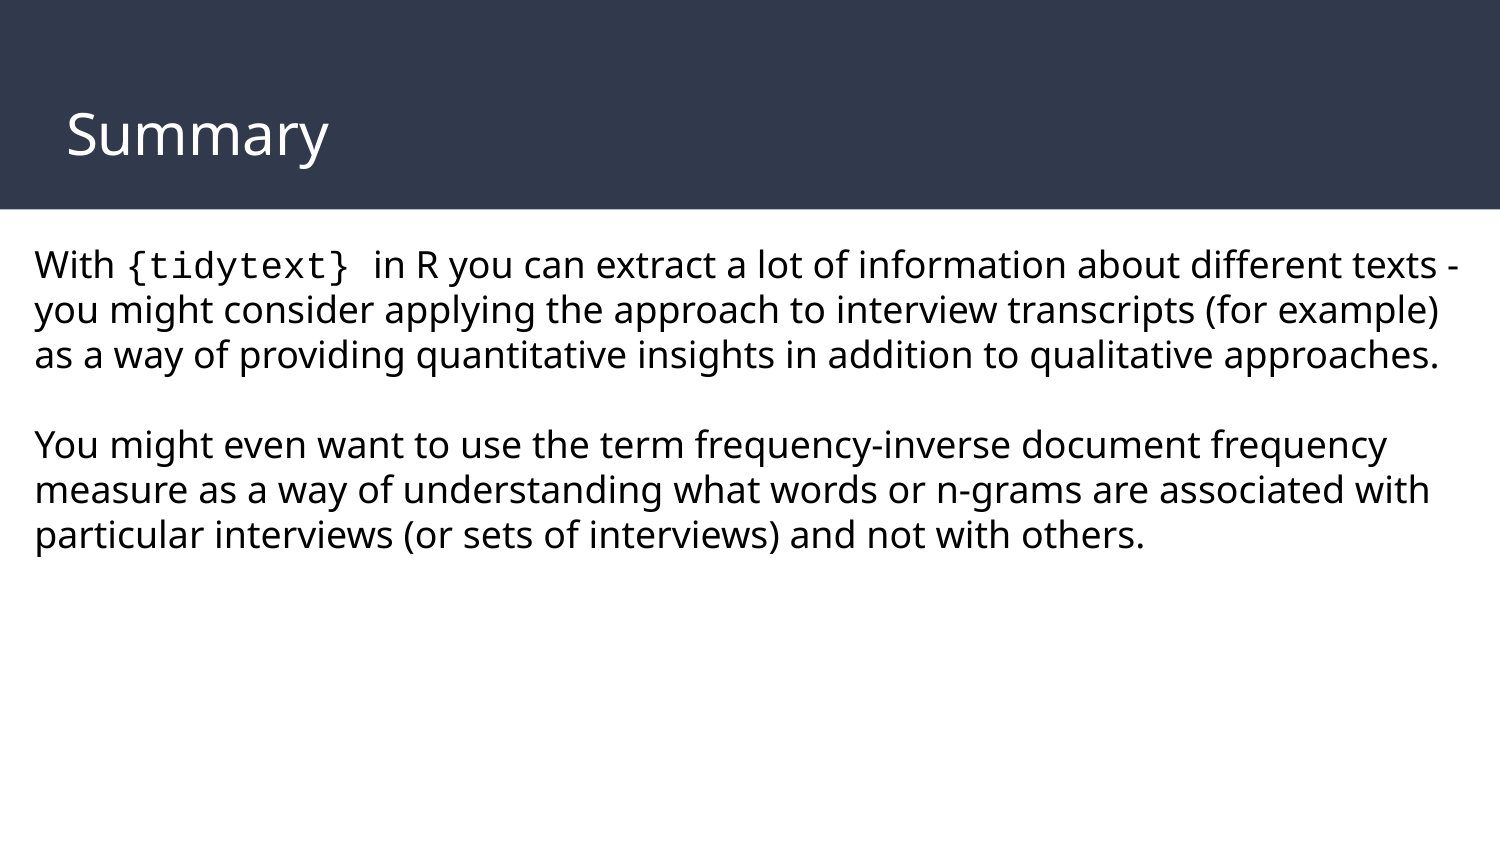

# Summary
With {tidytext} in R you can extract a lot of information about different texts - you might consider applying the approach to interview transcripts (for example) as a way of providing quantitative insights in addition to qualitative approaches.
You might even want to use the term frequency-inverse document frequency measure as a way of understanding what words or n-grams are associated with particular interviews (or sets of interviews) and not with others.